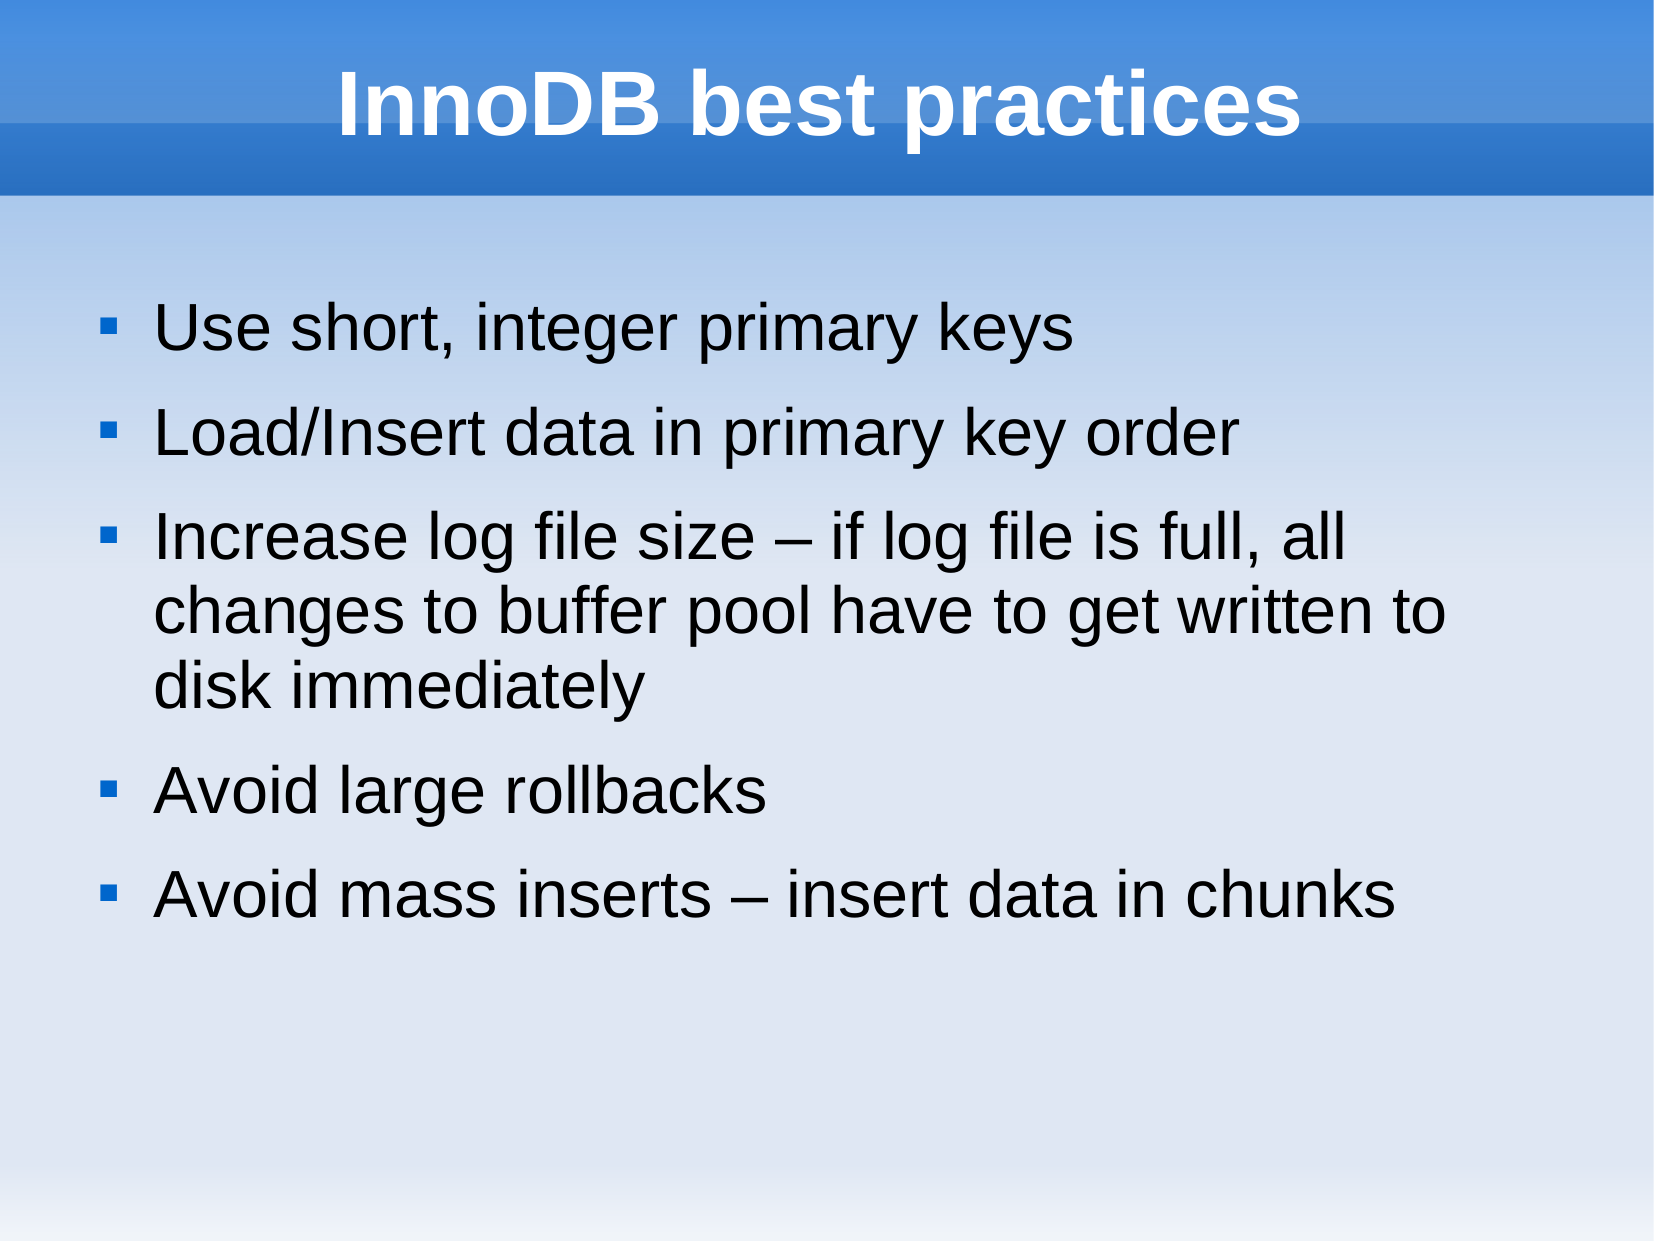

# InnoDB best practices
Use short, integer primary keys
Load/Insert data in primary key order
Increase log file size – if log file is full, all changes to buffer pool have to get written to disk immediately
Avoid large rollbacks
Avoid mass inserts – insert data in chunks